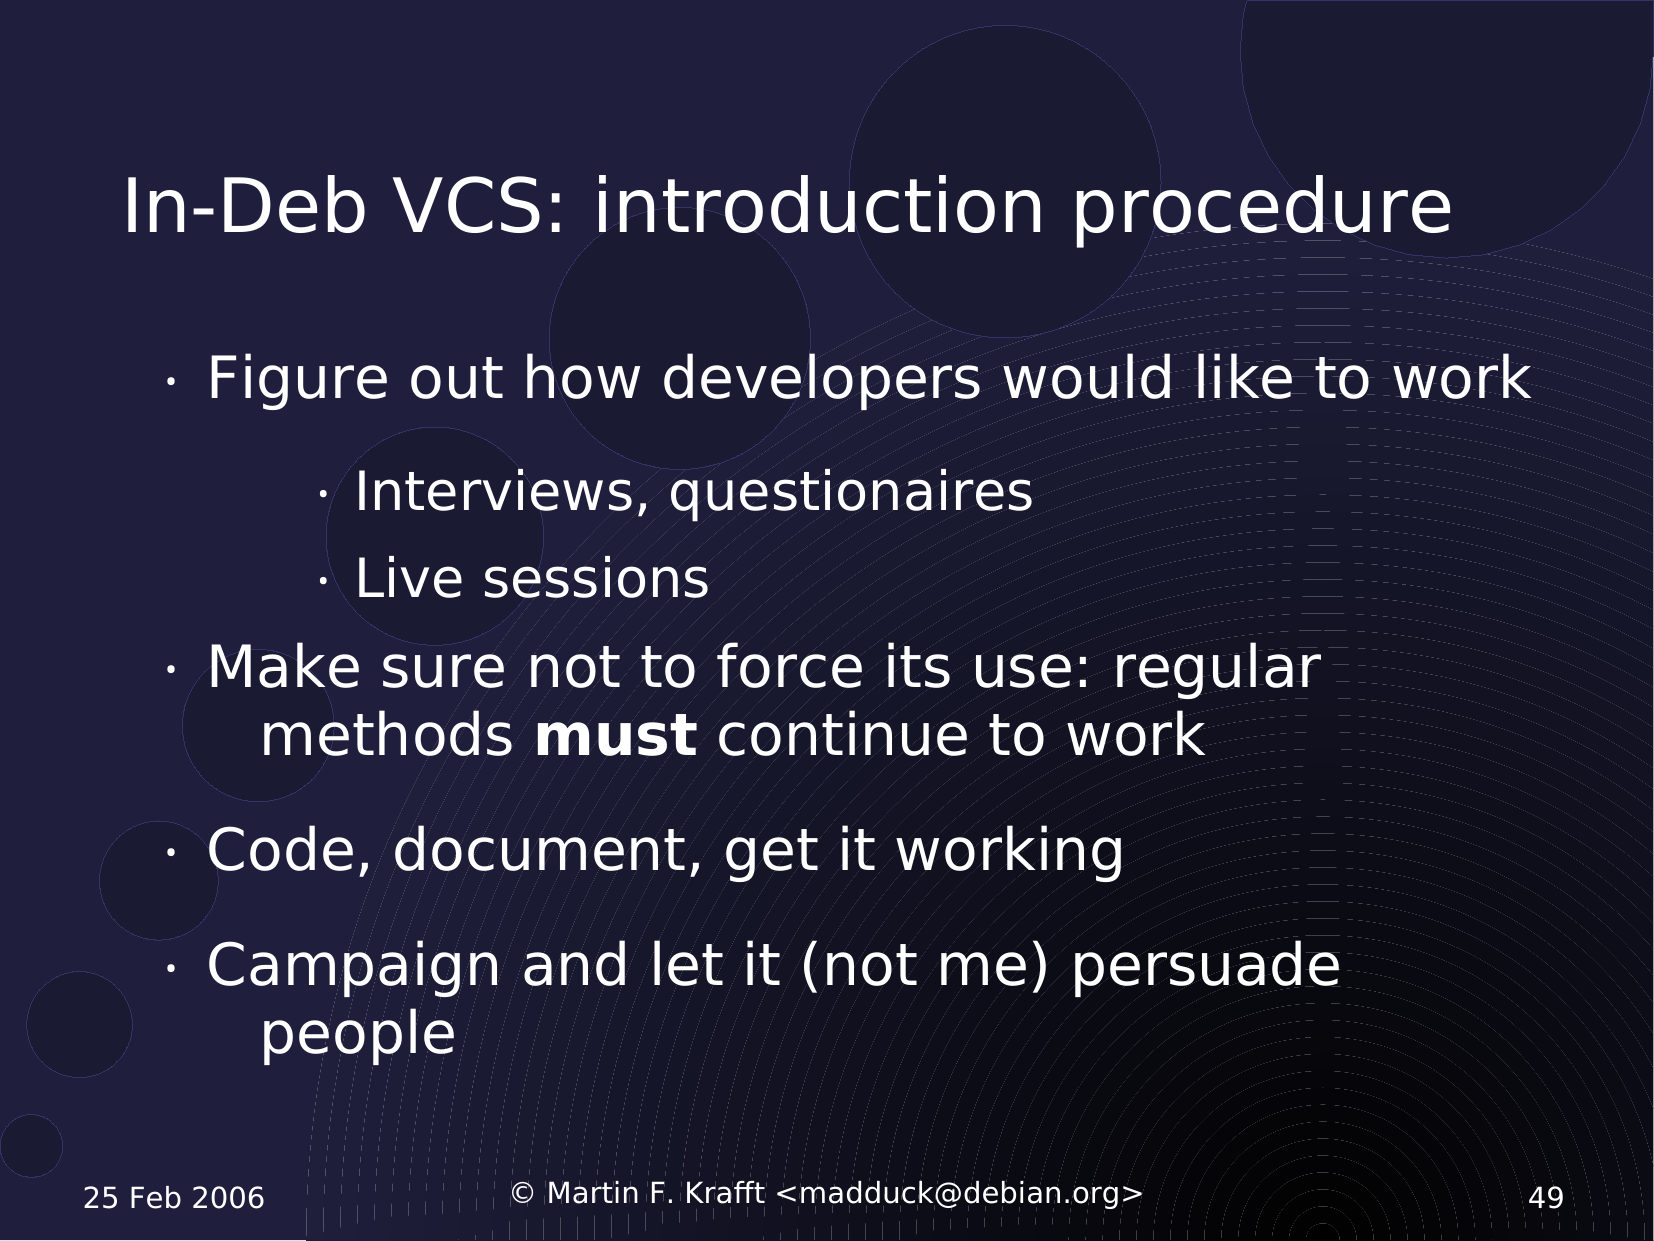

# In-Deb VCS: introduction procedure
Figure out how developers would like to work
Interviews, questionaires
Live sessions
Make sure not to force its use: regular methods must continue to work
Code, document, get it working
Campaign and let it (not me) persuade people
© Martin F. Krafft <madduck@debian.org>
25 Feb 2006
49